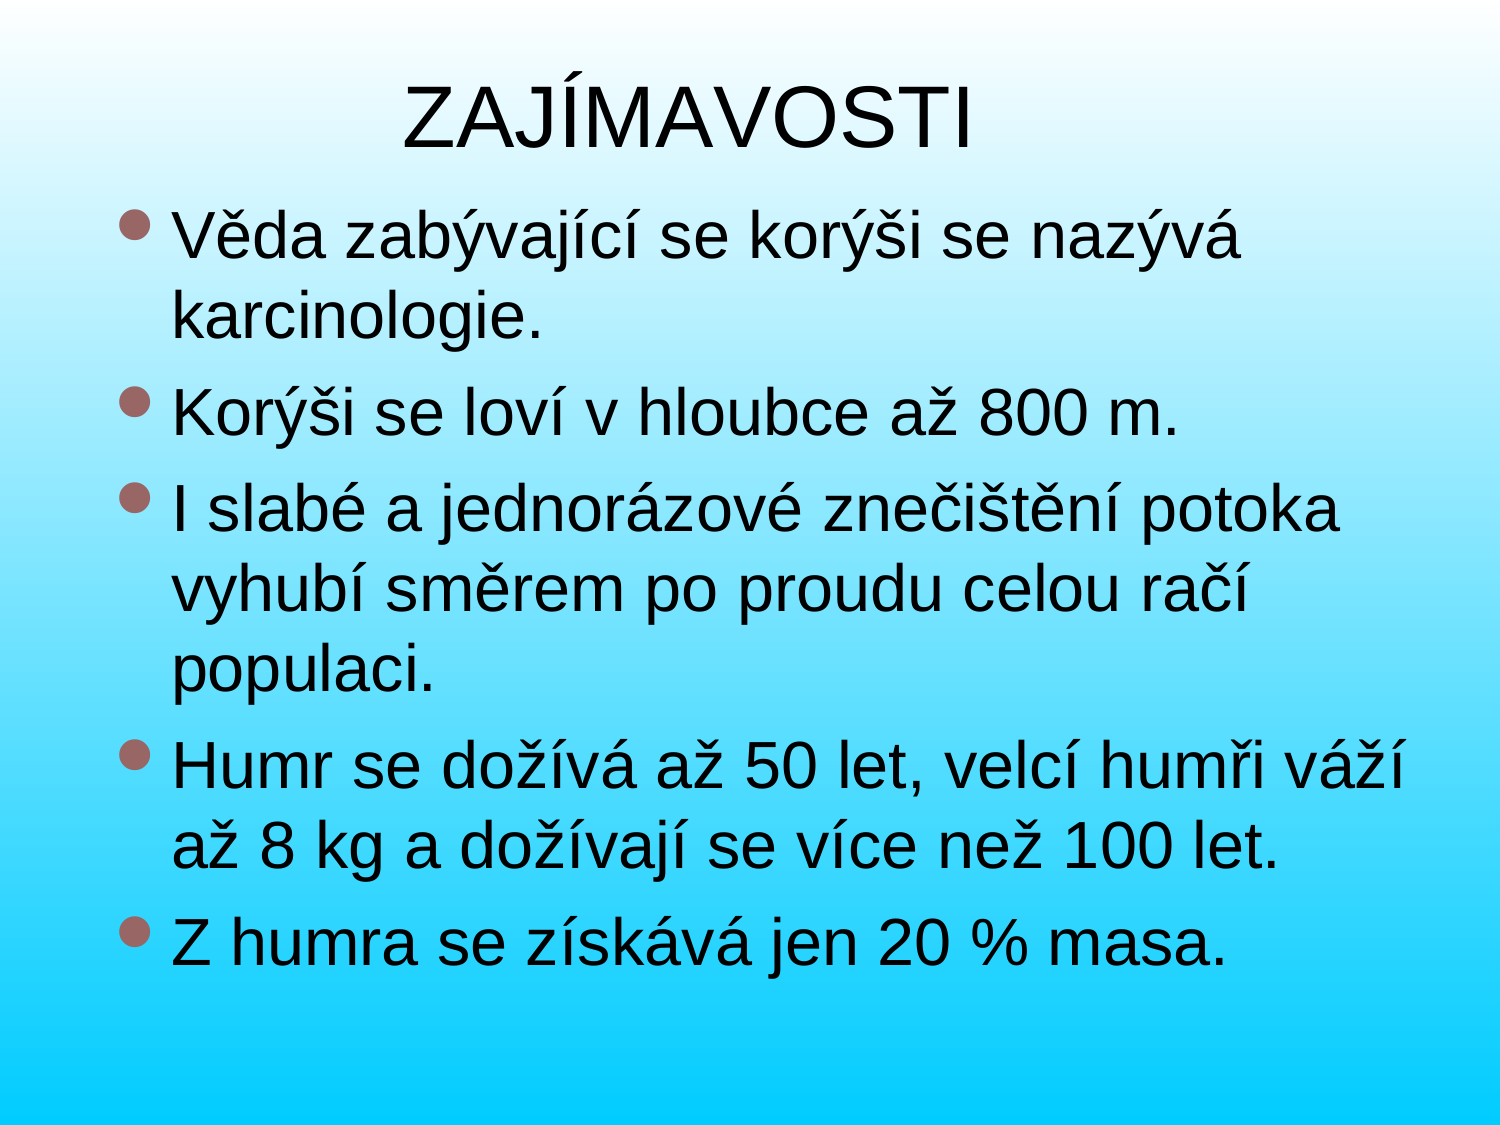

# ZAJÍMAVOSTI
Věda zabývající se korýši se nazývá karcinologie.
Korýši se loví v hloubce až 800 m.
I slabé a jednorázové znečištění potoka vyhubí směrem po proudu celou račí populaci.
Humr se dožívá až 50 let, velcí humři váží až 8 kg a dožívají se více než 100 let.
Z humra se získává jen 20 % masa.